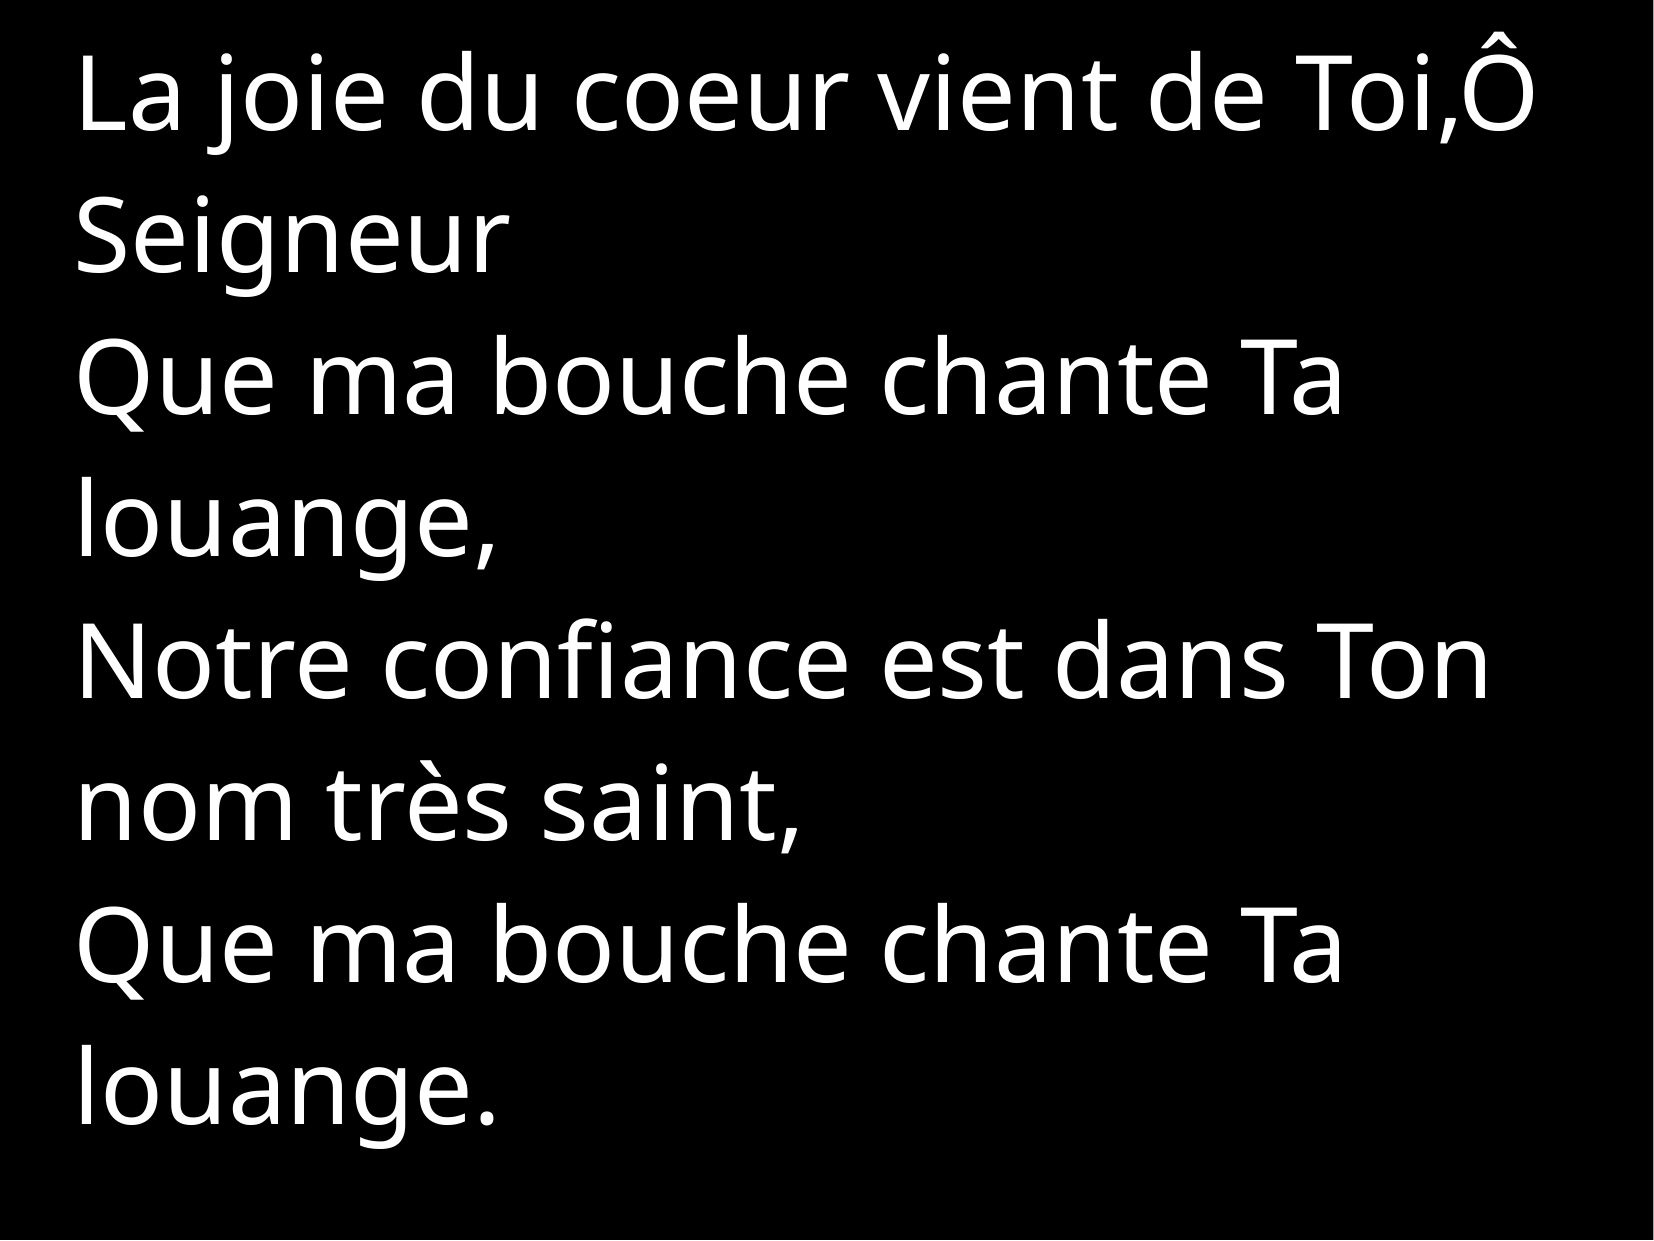

La joie du coeur vient de Toi,Ô Seigneur
Que ma bouche chante Ta louange,
Notre confiance est dans Ton nom très saint,
Que ma bouche chante Ta louange.